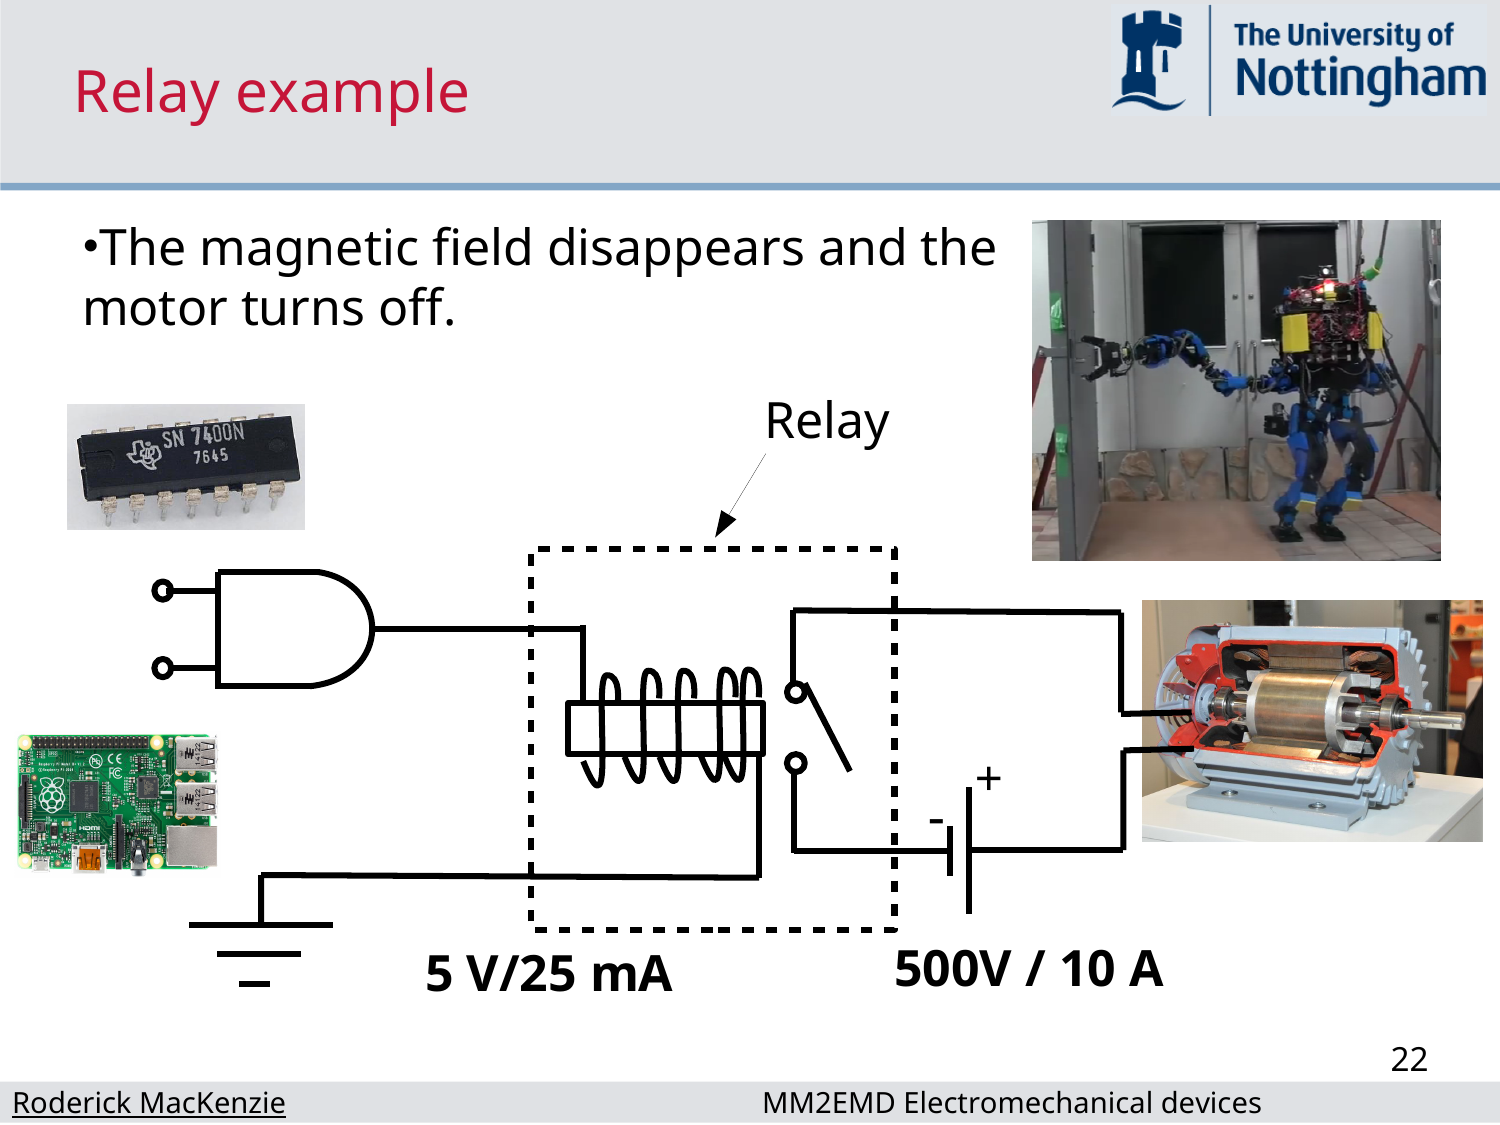

# Relay example
The magnetic field disappears and the motor turns off.
Relay
+
-
500V / 10 A
5 V/25 mA